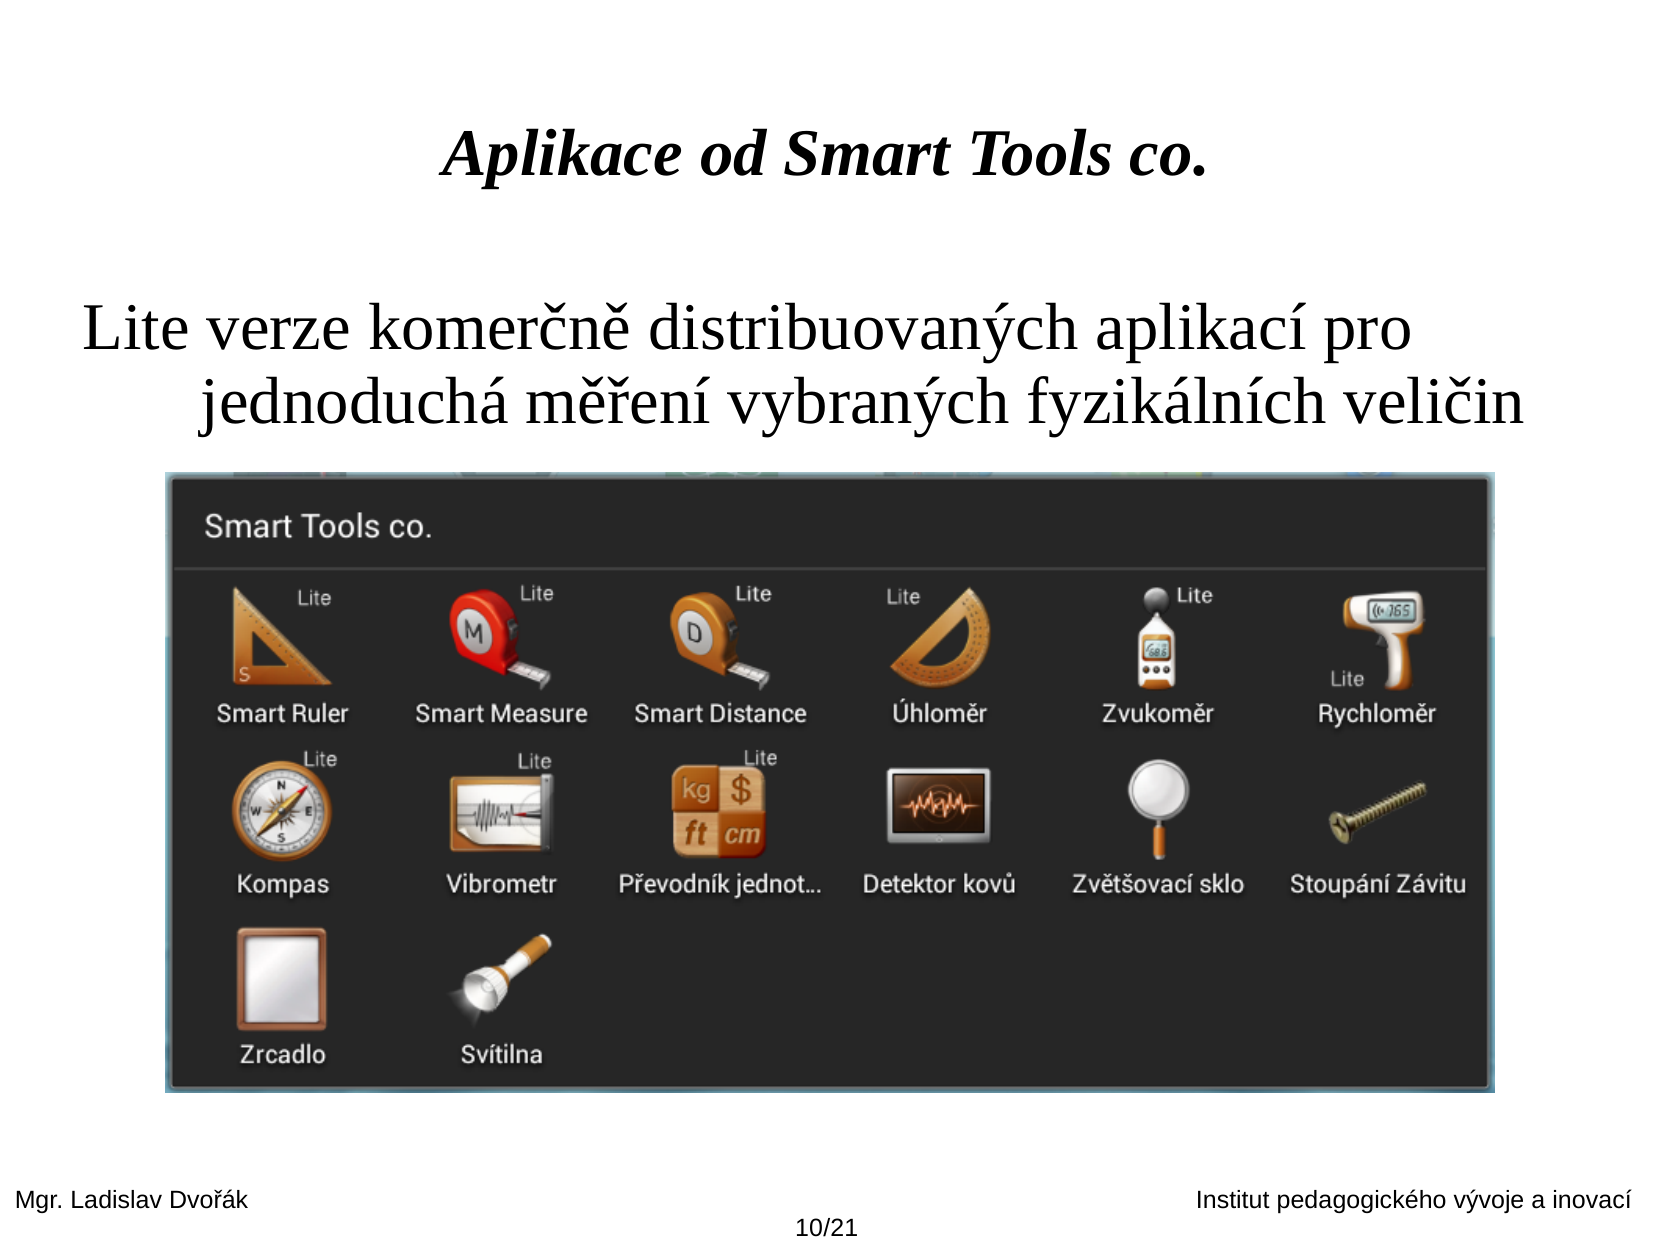

# Aplikace od Smart Tools co.
Lite verze komerčně distribuovaných aplikací pro jednoduchá měření vybraných fyzikálních veličin
Mgr. Ladislav Dvořák													Institut pedagogického vývoje a inovací